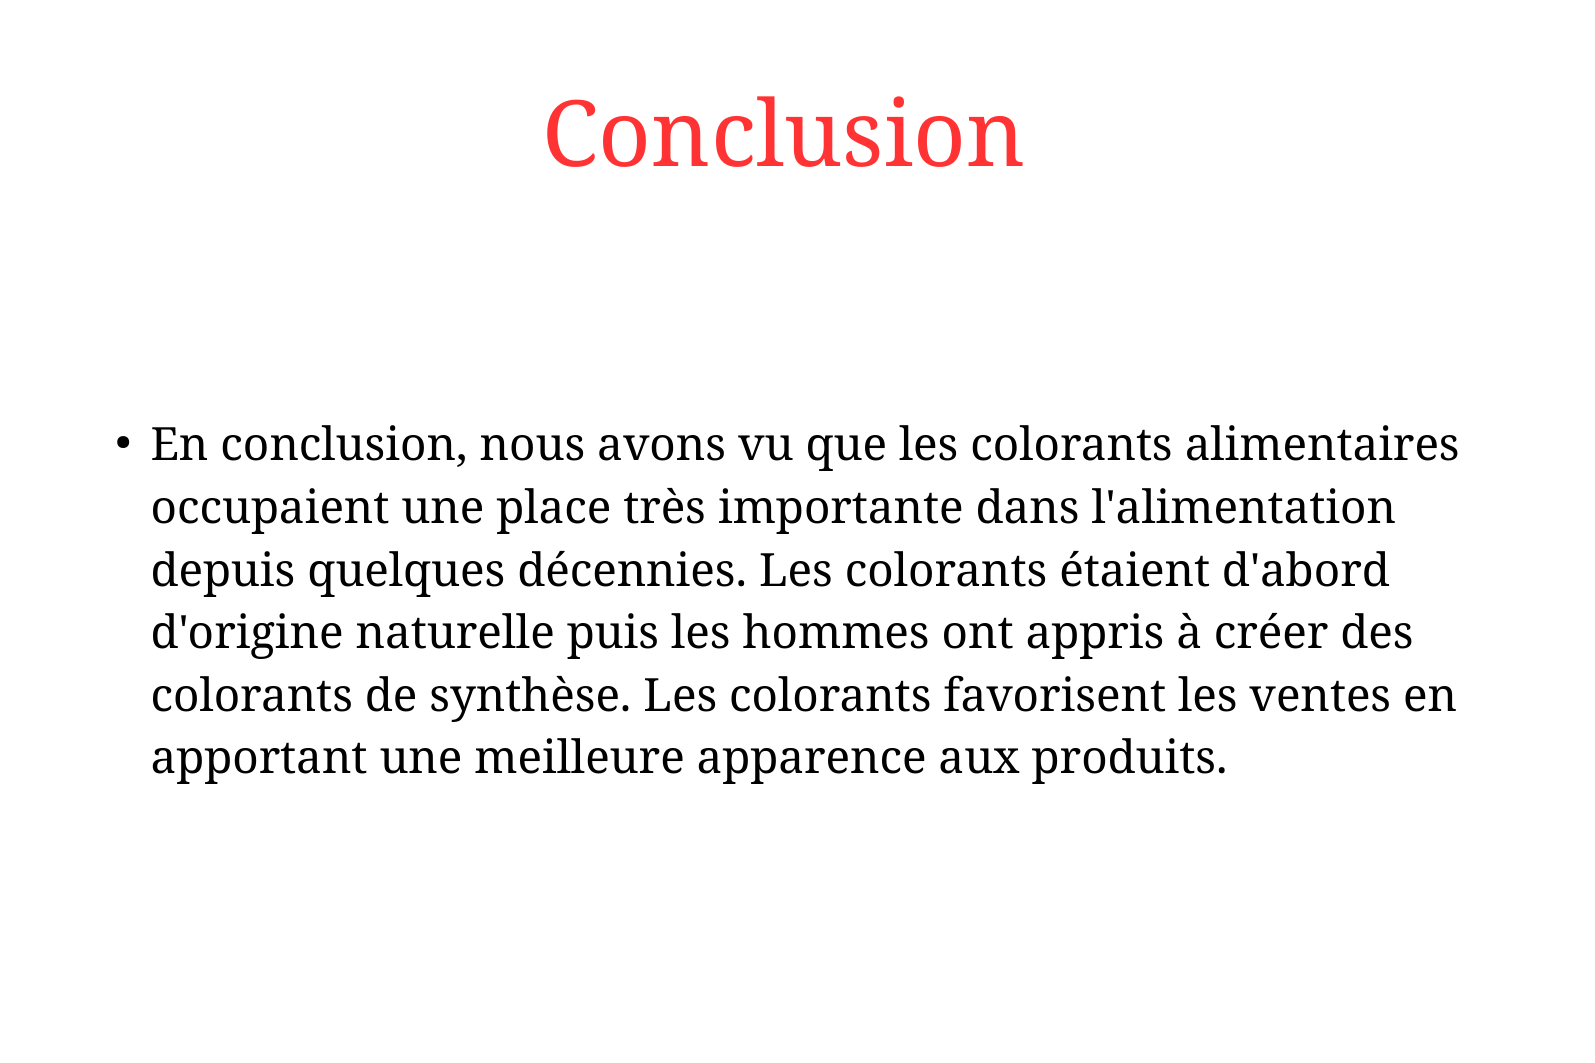

Conclusion
# En conclusion, nous avons vu que les colorants alimentaires occupaient une place très importante dans l'alimentation depuis quelques décennies. Les colorants étaient d'abord d'origine naturelle puis les hommes ont appris à créer des colorants de synthèse. Les colorants favorisent les ventes en apportant une meilleure apparence aux produits.